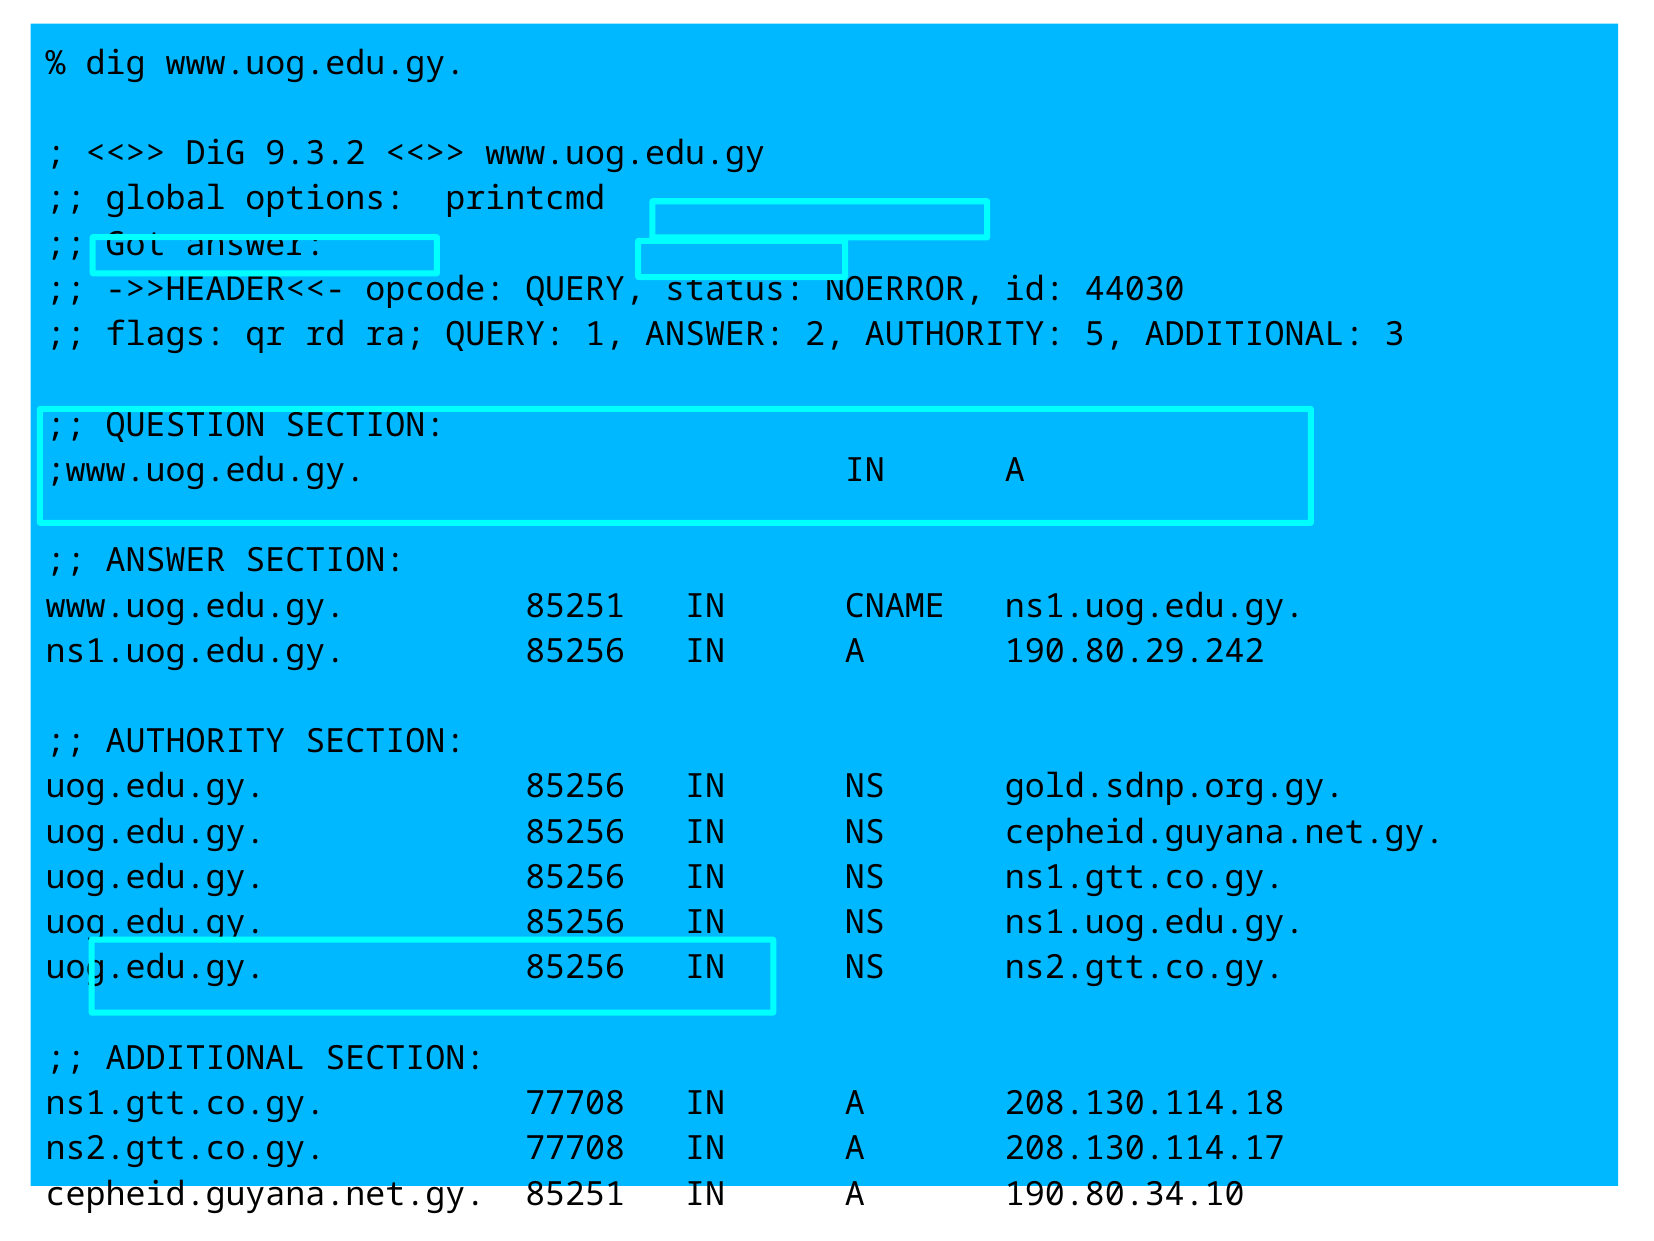

% dig www.uog.edu.gy.
; <<>> DiG 9.3.2 <<>> www.uog.edu.gy
;; global options: printcmd
;; Got answer:
;; ->>HEADER<<- opcode: QUERY, status: NOERROR, id: 44030
;; flags: qr rd ra; QUERY: 1, ANSWER: 2, AUTHORITY: 5, ADDITIONAL: 3
;; QUESTION SECTION:
;www.uog.edu.gy. IN A
;; ANSWER SECTION:
www.uog.edu.gy. 85251 IN CNAME ns1.uog.edu.gy.
ns1.uog.edu.gy. 85256 IN A 190.80.29.242
;; AUTHORITY SECTION:
uog.edu.gy. 85256 IN NS gold.sdnp.org.gy.
uog.edu.gy. 85256 IN NS cepheid.guyana.net.gy.
uog.edu.gy. 85256 IN NS ns1.gtt.co.gy.
uog.edu.gy. 85256 IN NS ns1.uog.edu.gy.
uog.edu.gy. 85256 IN NS ns2.gtt.co.gy.
;; ADDITIONAL SECTION:
ns1.gtt.co.gy. 77708 IN A 208.130.114.18
ns2.gtt.co.gy. 77708 IN A 208.130.114.17
cepheid.guyana.net.gy. 85251 IN A 190.80.34.10
;; Query time: 232 msec
;; SERVER: 10.0.0.253#53(10.0.0.253)
;; WHEN: Tue Feb 13 17:53:52 2007
;; MSG SIZE rcvd: 232